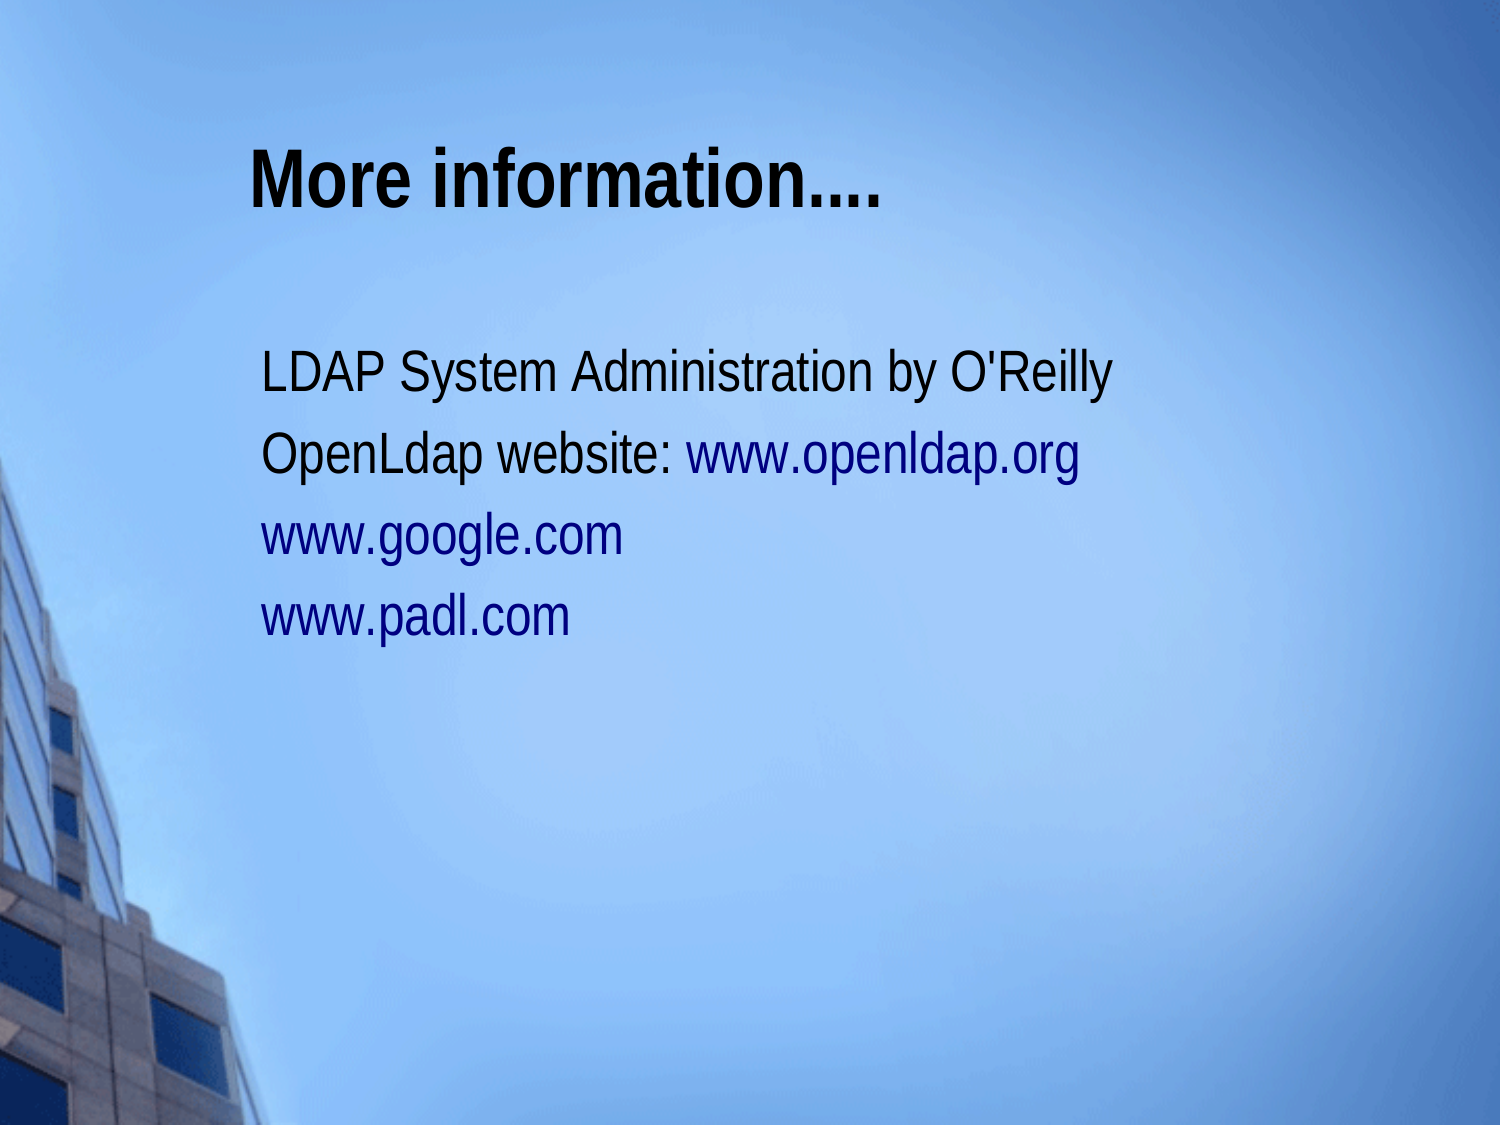

# More information....
LDAP System Administration by O'Reilly
OpenLdap website: www.openldap.org
www.google.com
www.padl.com